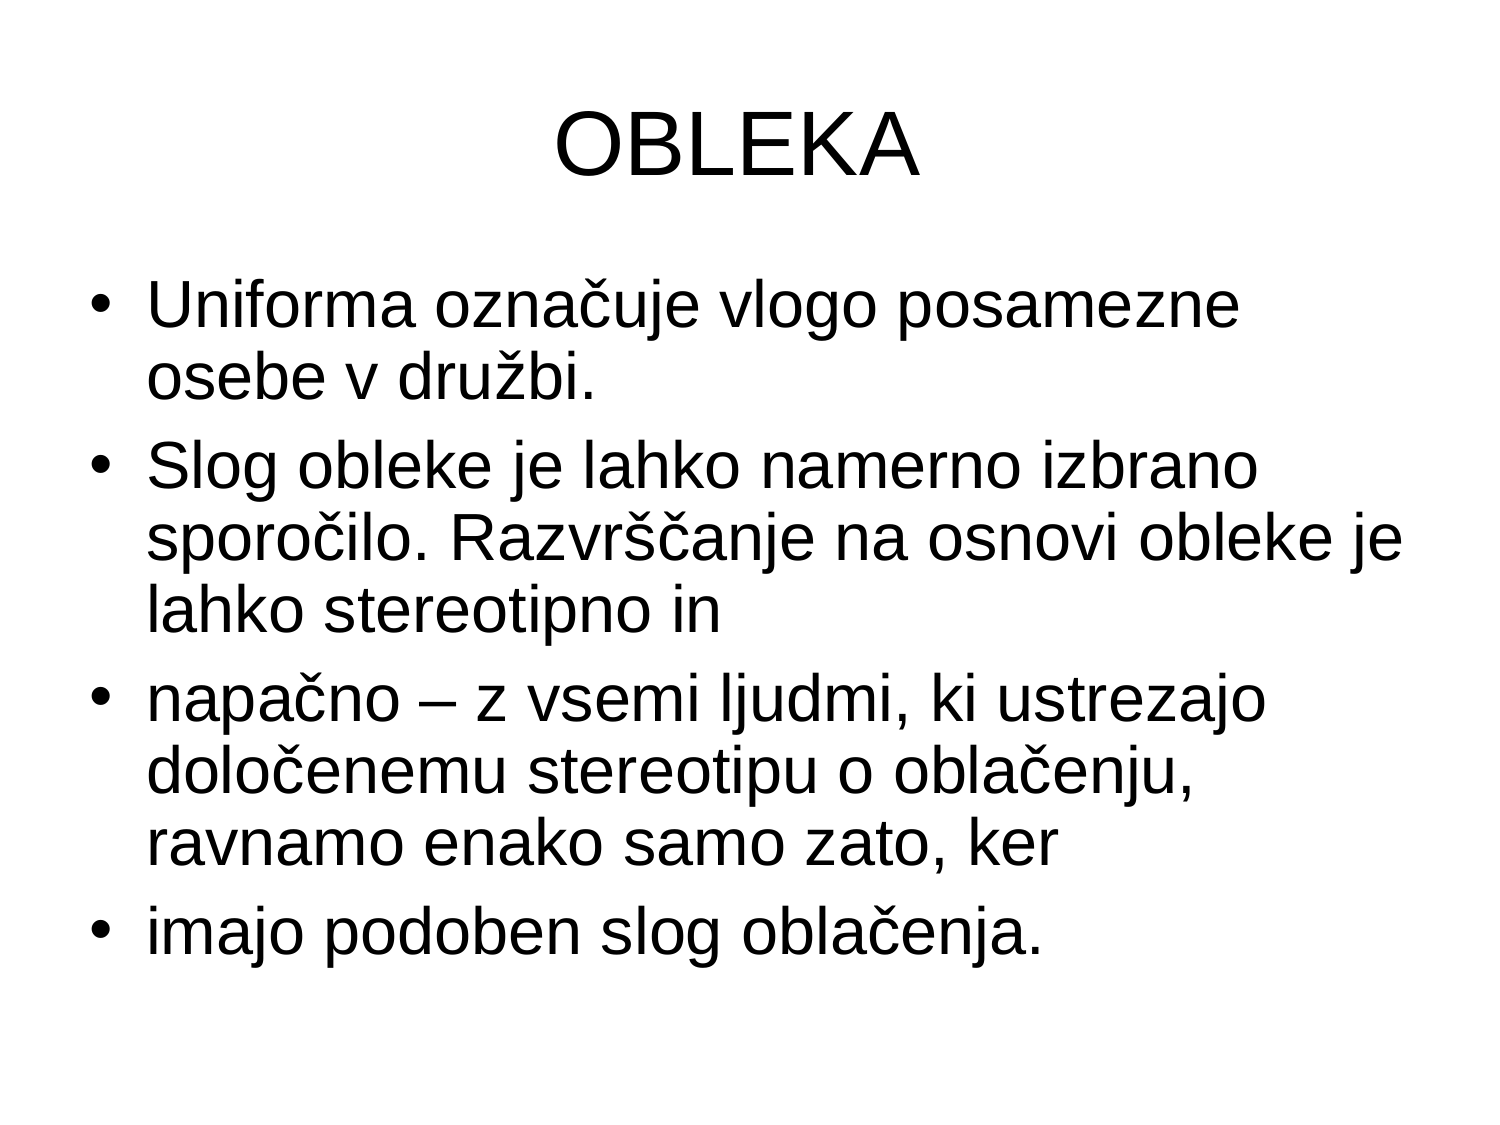

# OBLEKA
Uniforma označuje vlogo posamezne osebe v družbi.
Slog obleke je lahko namerno izbrano sporočilo. Razvrščanje na osnovi obleke je lahko stereotipno in
napačno – z vsemi ljudmi, ki ustrezajo določenemu stereotipu o oblačenju, ravnamo enako samo zato, ker
imajo podoben slog oblačenja.